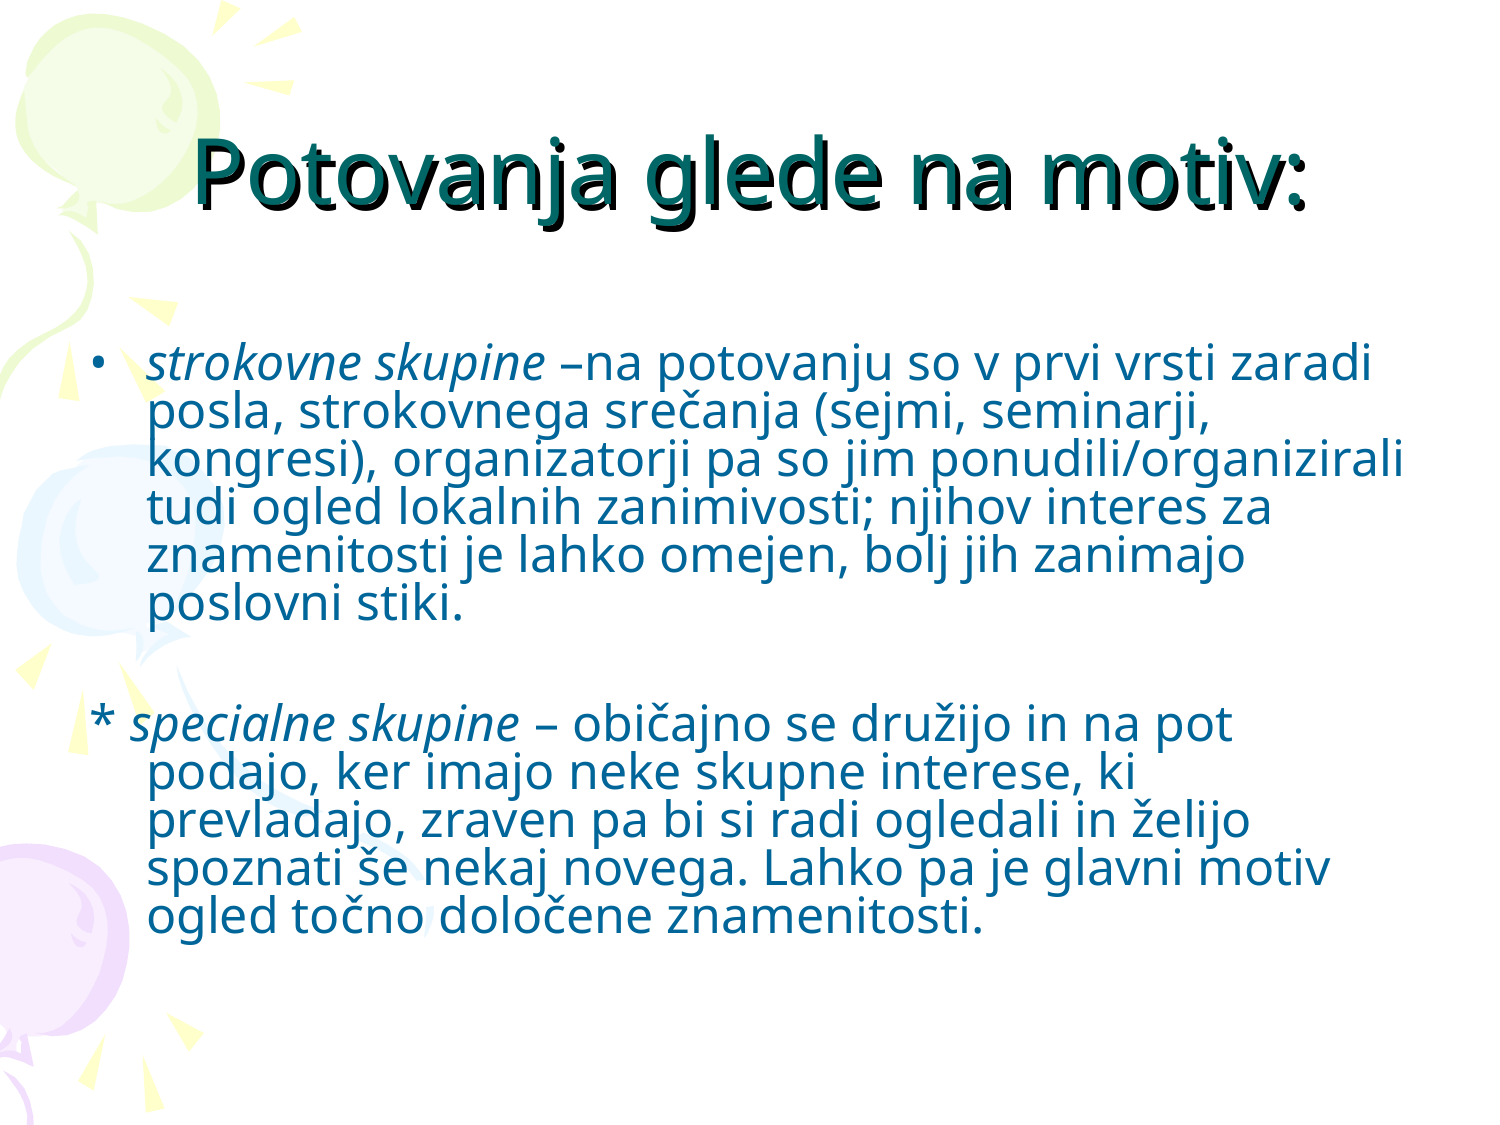

# Potovanja glede na motiv:
strokovne skupine –na potovanju so v prvi vrsti zaradi posla, strokovnega srečanja (sejmi, seminarji, kongresi), organizatorji pa so jim ponudili/organizirali tudi ogled lokalnih zanimivosti; njihov interes za znamenitosti je lahko omejen, bolj jih zanimajo poslovni stiki.
* specialne skupine – običajno se družijo in na pot podajo, ker imajo neke skupne interese, ki prevladajo, zraven pa bi si radi ogledali in želijo spoznati še nekaj novega. Lahko pa je glavni motiv ogled točno določene znamenitosti.